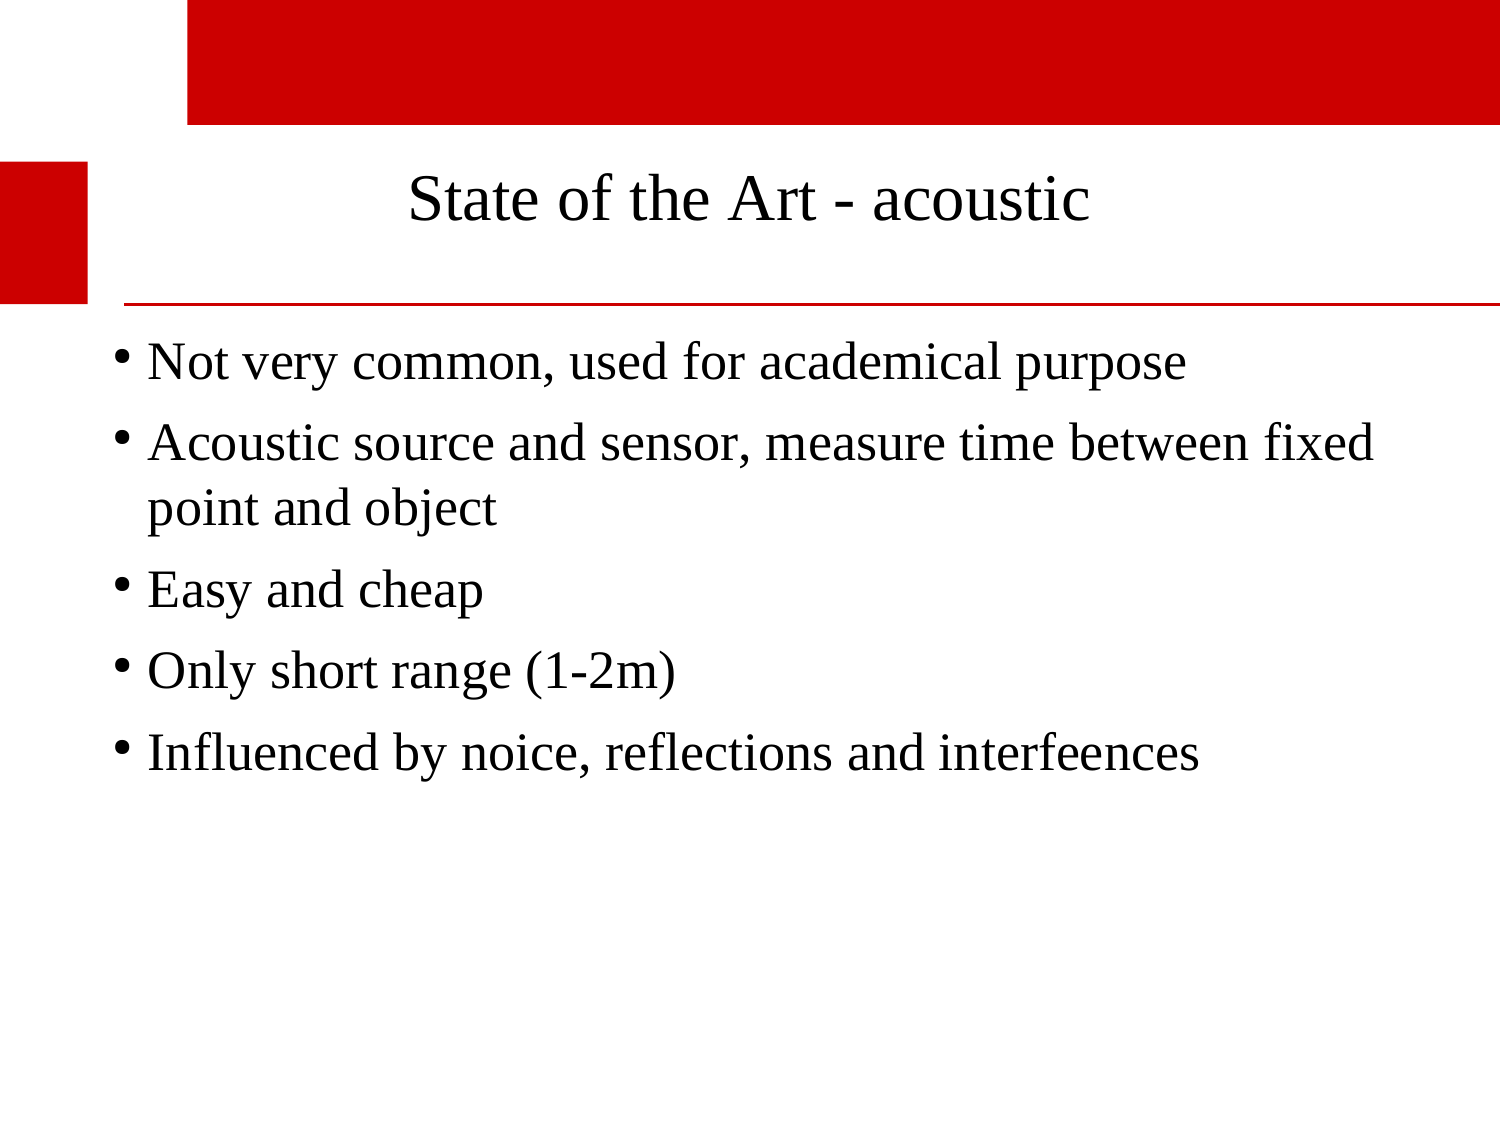

# State of the Art - acoustic
Not very common, used for academical purpose
Acoustic source and sensor, measure time between fixed point and object
Easy and cheap
Only short range (1-2m)
Influenced by noice, reflections and interfeences